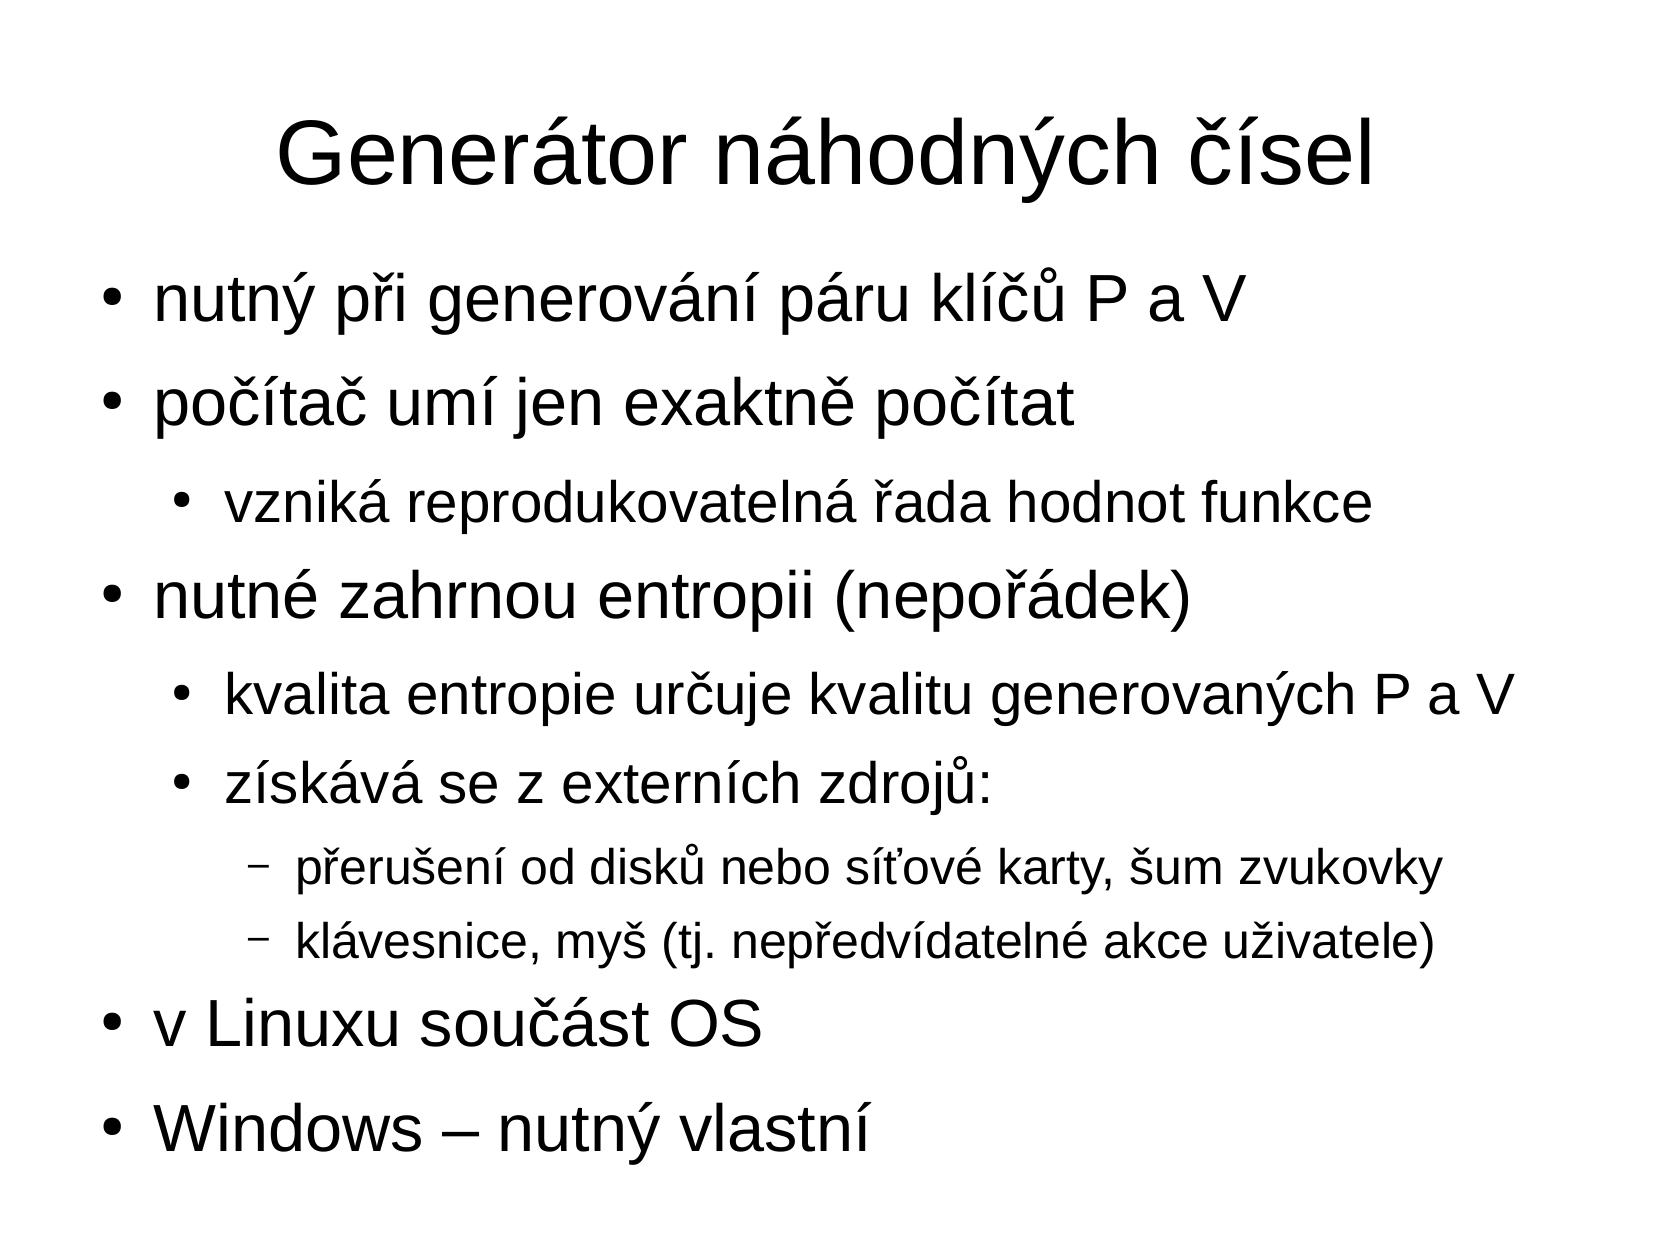

# Generátor náhodných čísel
nutný při generování páru klíčů P a V
počítač umí jen exaktně počítat
vzniká reprodukovatelná řada hodnot funkce
nutné zahrnou entropii (nepořádek)
kvalita entropie určuje kvalitu generovaných P a V
získává se z externích zdrojů:
přerušení od disků nebo síťové karty, šum zvukovky
klávesnice, myš (tj. nepředvídatelné akce uživatele)
v Linuxu součást OS
Windows – nutný vlastní